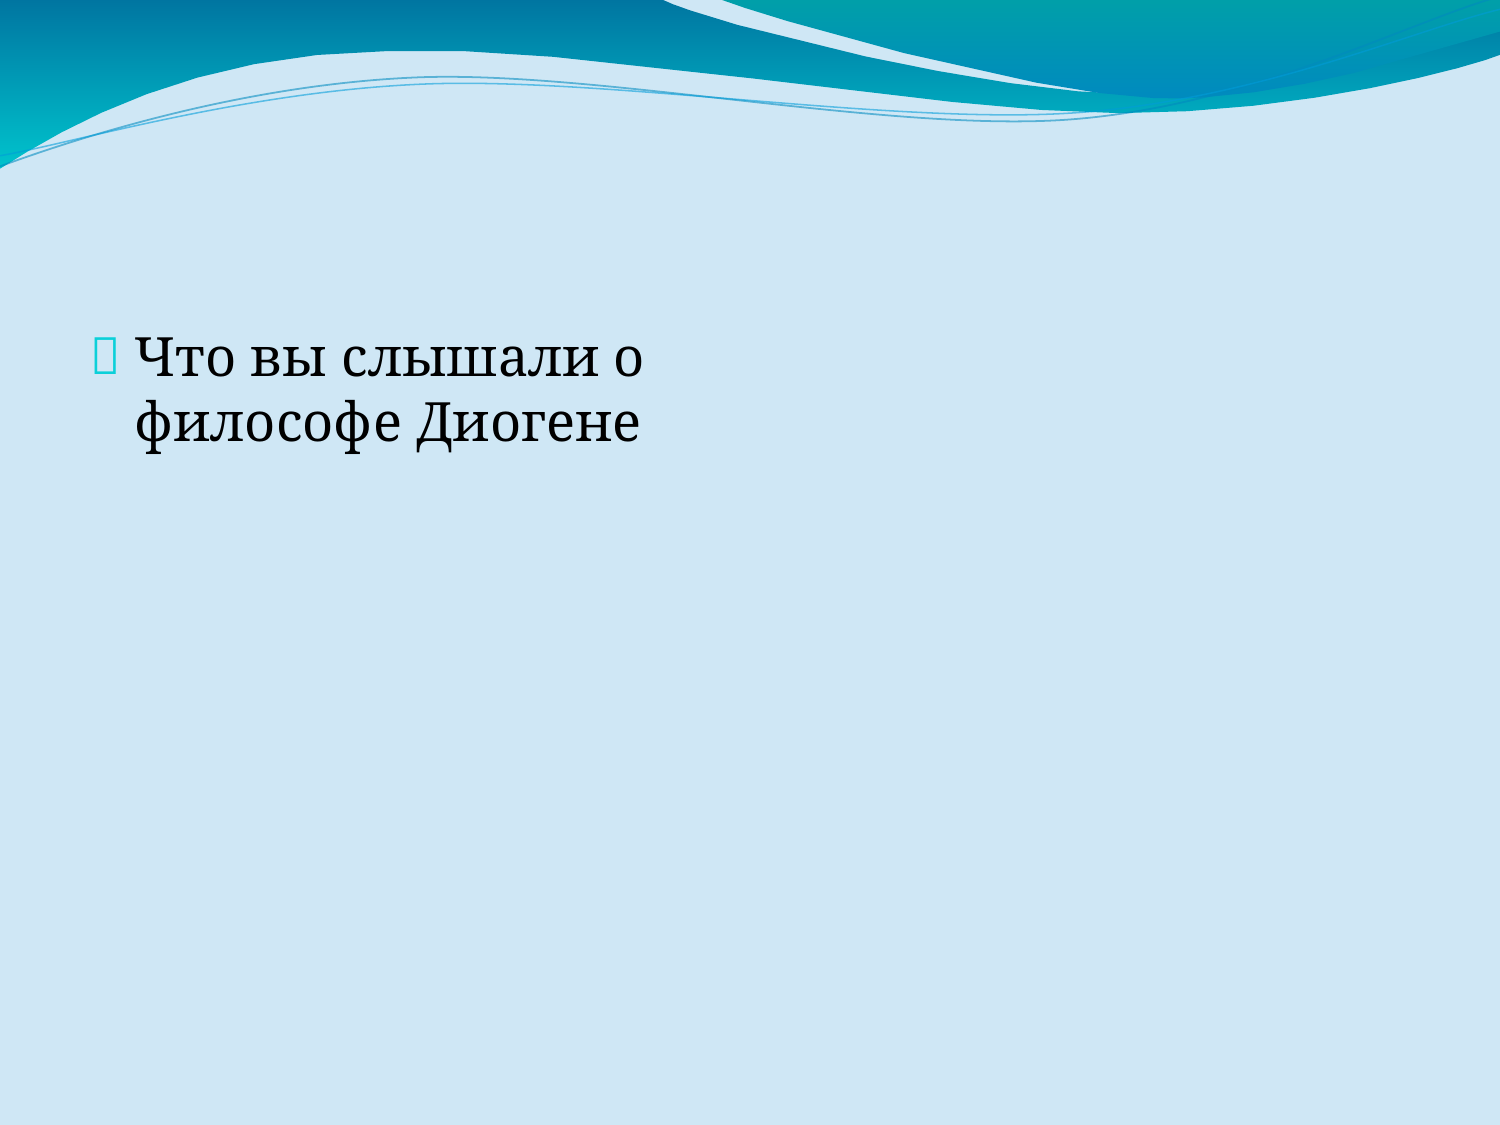

#
Что вы слышали о философе Диогене